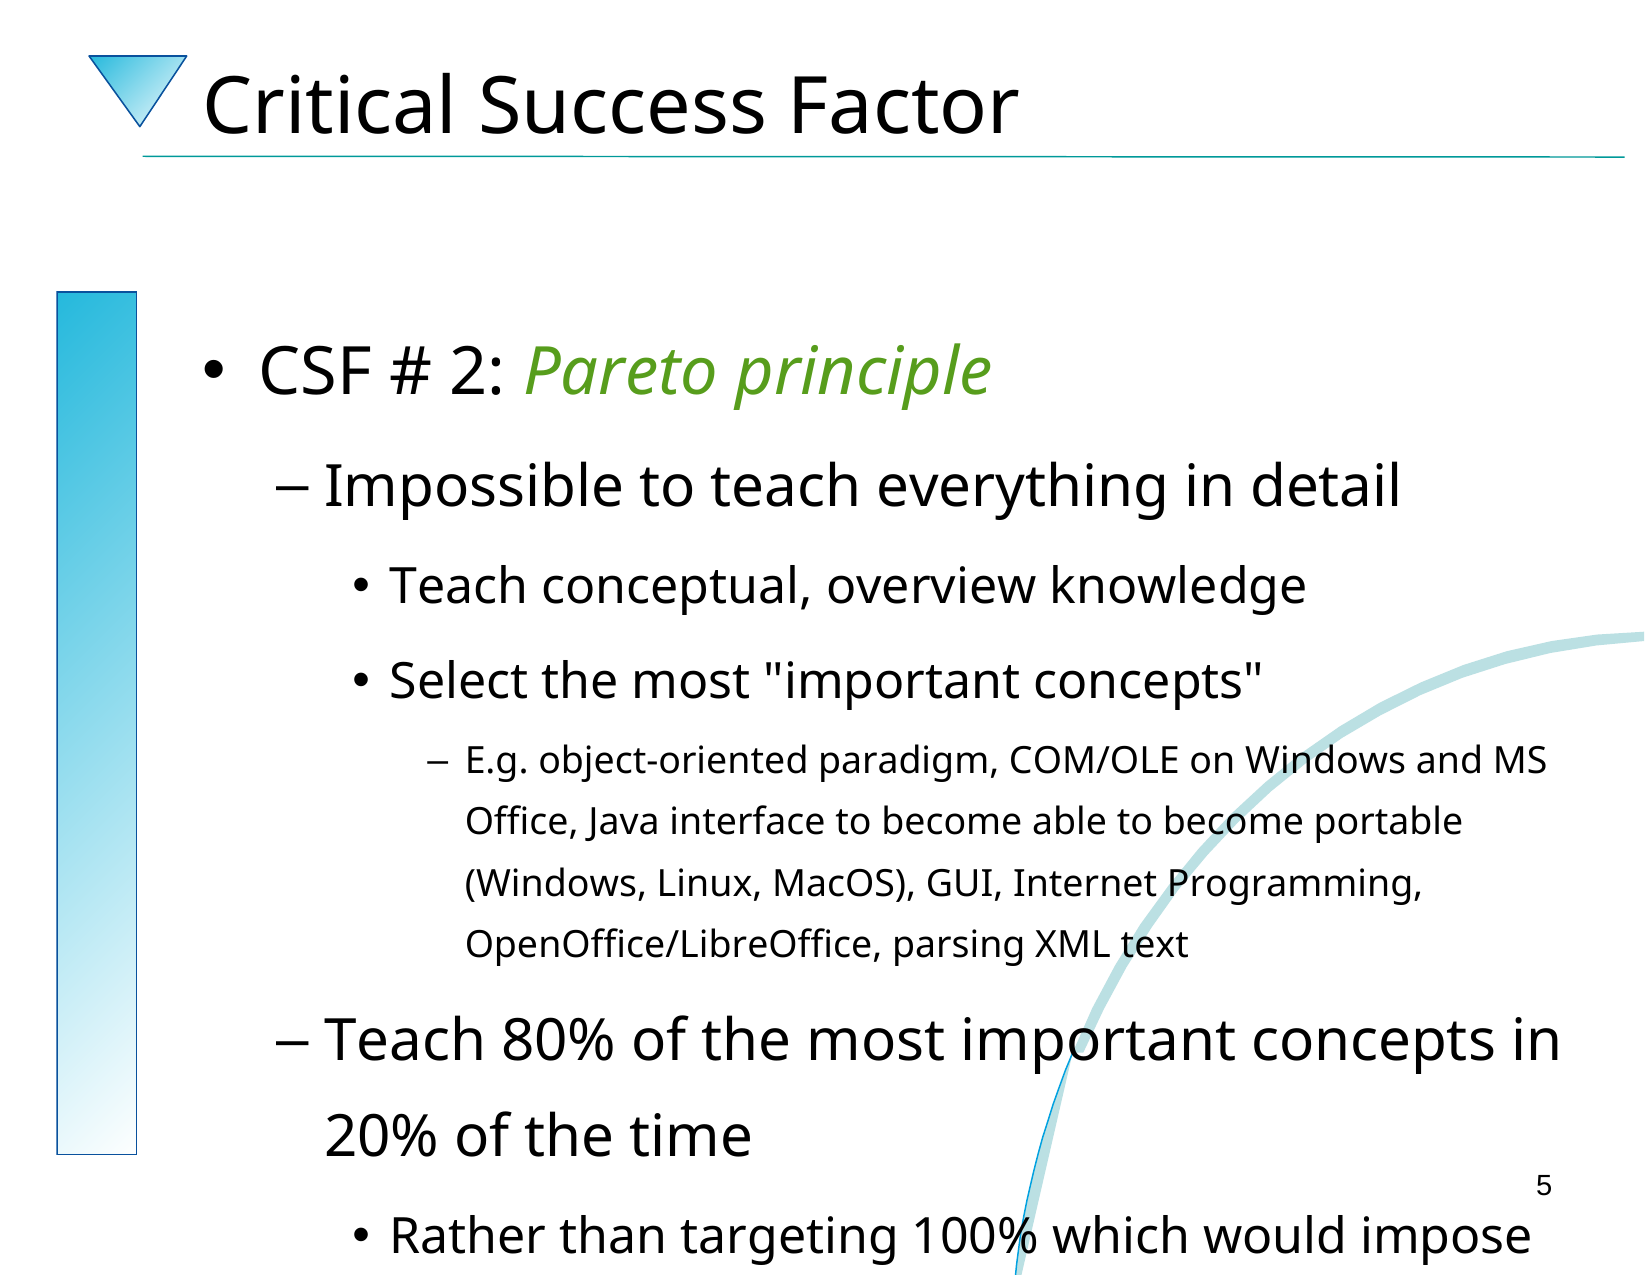

# Critical Success Factor
CSF # 2: Pareto principle
Impossible to teach everything in detail
Teach conceptual, overview knowledge
Select the most "important concepts"
E.g. object-oriented paradigm, COM/OLE on Windows and MS Office, Java interface to become able to become portable (Windows, Linux, MacOS), GUI, Internet Programming, OpenOffice/LibreOffice, parsing XML text
Teach 80% of the most important concepts in 20% of the time
Rather than targeting 100% which would impose additional 80% of time, which is not available
5